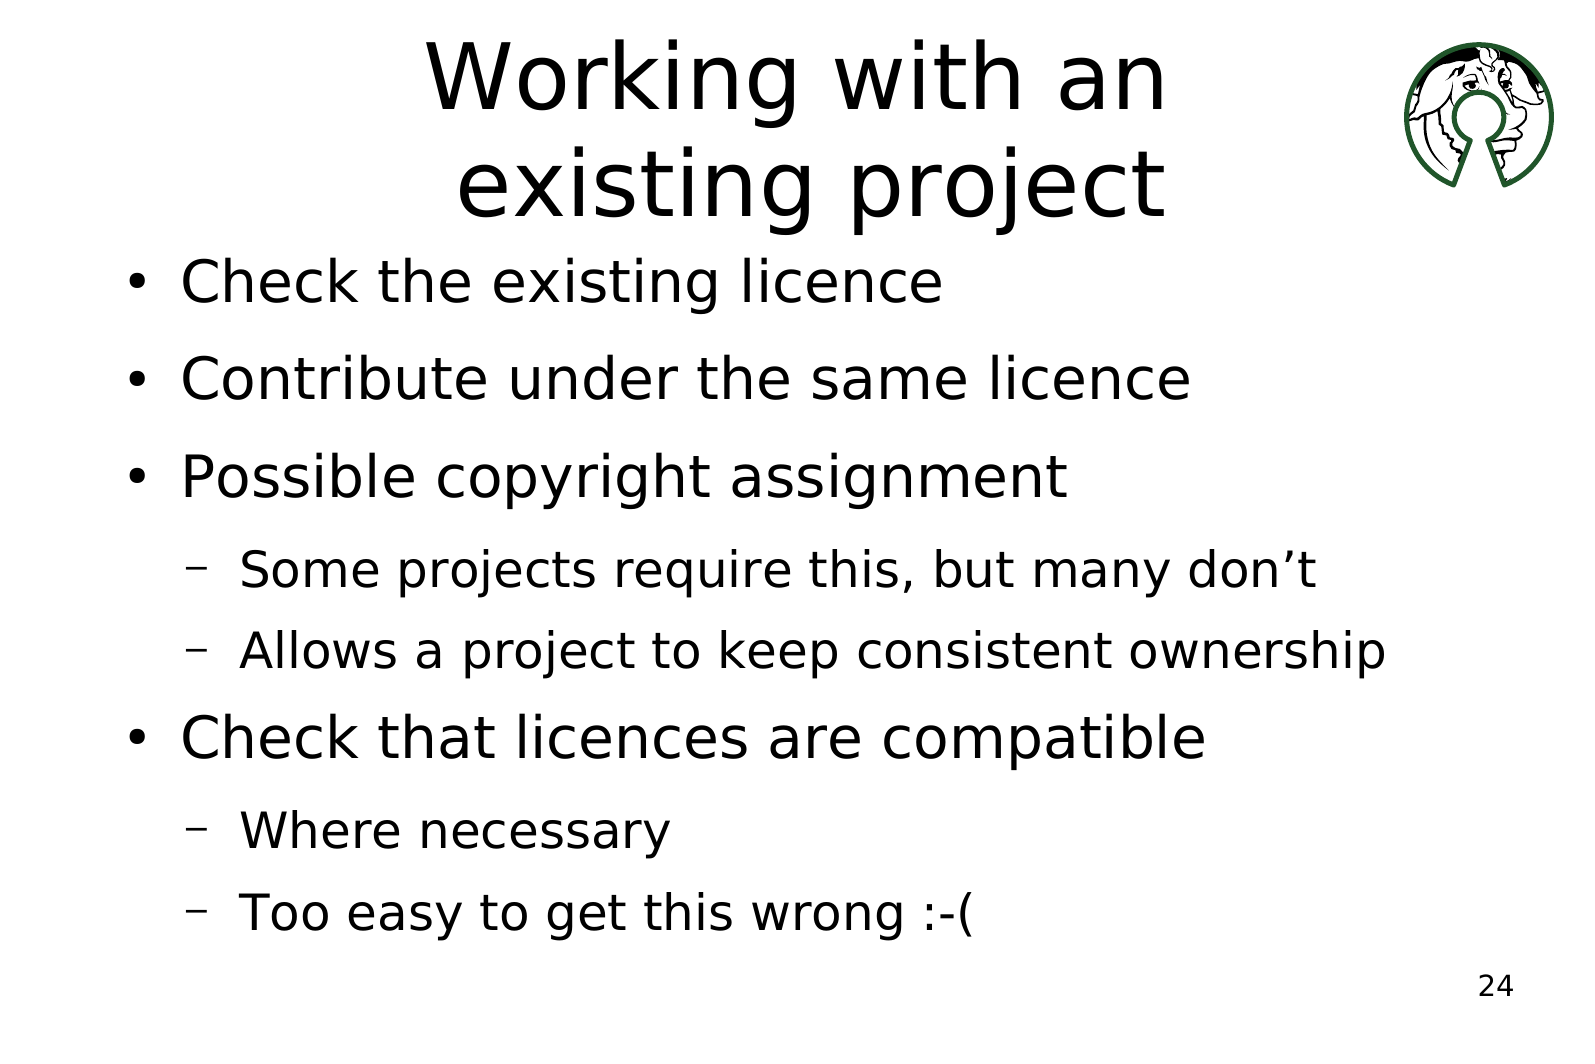

# Working with an existing project
Check the existing licence
Contribute under the same licence
Possible copyright assignment
Some projects require this, but many don’t
Allows a project to keep consistent ownership
Check that licences are compatible
Where necessary
Too easy to get this wrong :-(
24